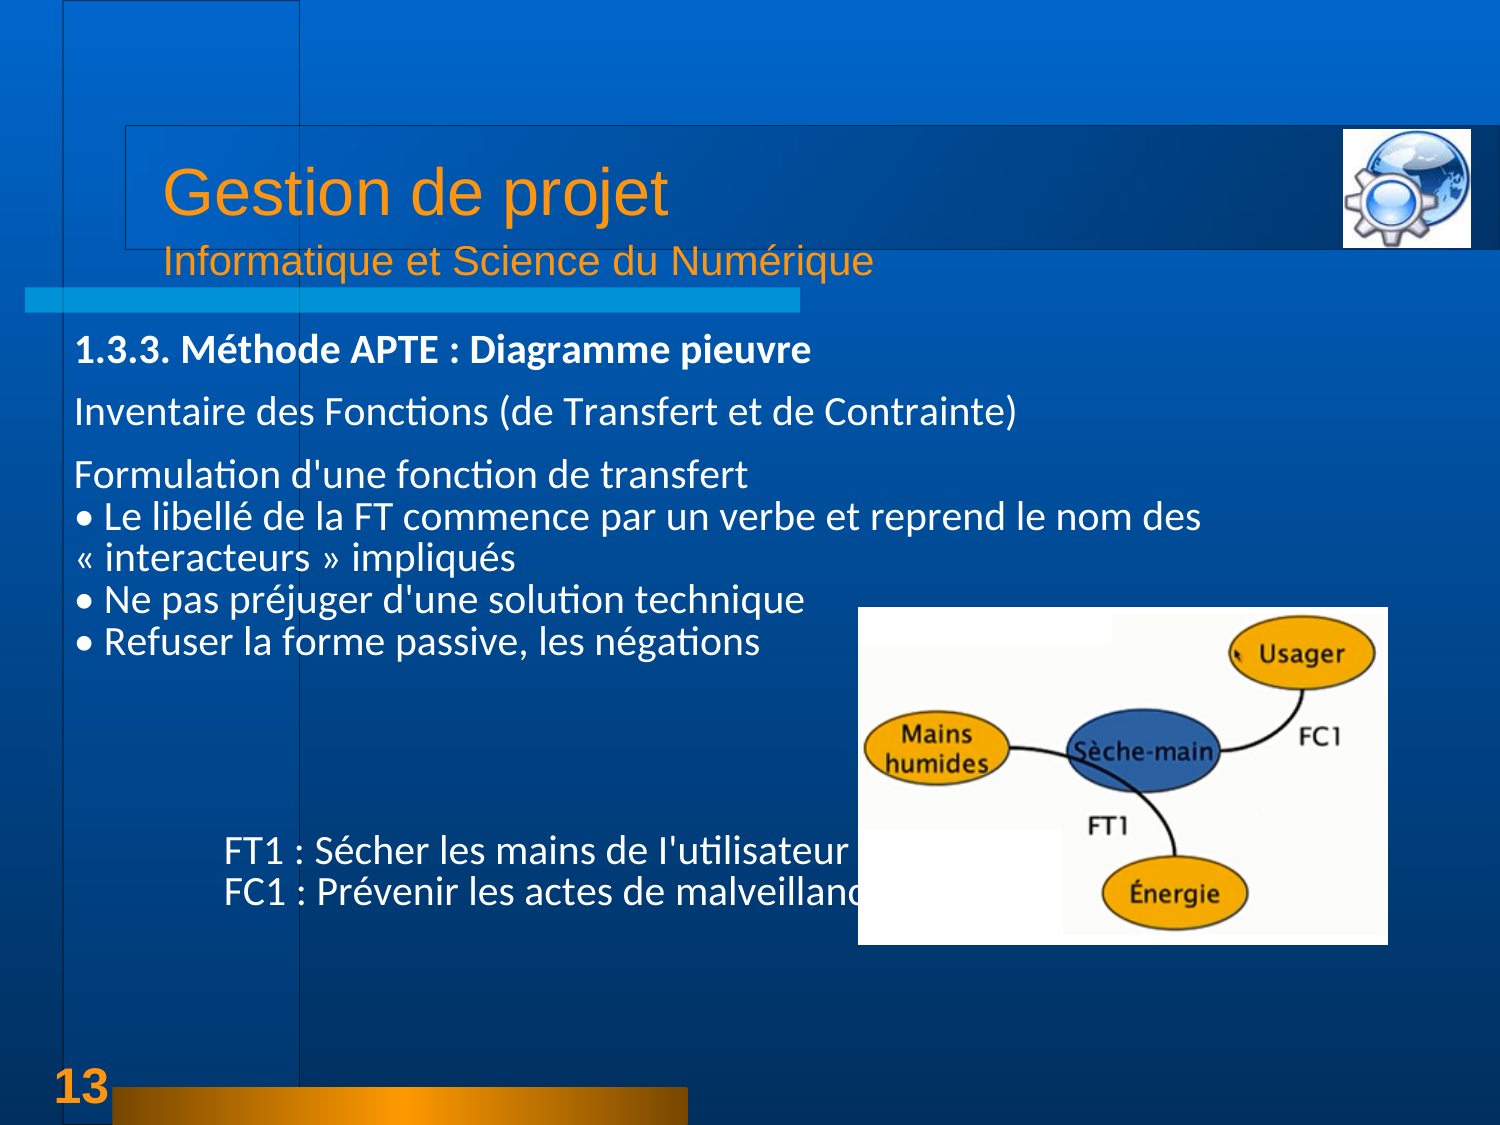

1.3.3. Méthode APTE : Diagramme pieuvre
Inventaire des Fonctions (de Transfert et de Contrainte)
Formulation d'une fonction de transfert
• Le libellé de la FT commence par un verbe et reprend le nom des « interacteurs » impliqués
• Ne pas préjuger d'une solution technique
• Refuser la forme passive, les négations
	FT1 : Sécher les mains de I'utilisateur à partir d'une source d'énergie
	FC1 : Prévenir les actes de malveillance de l'usager